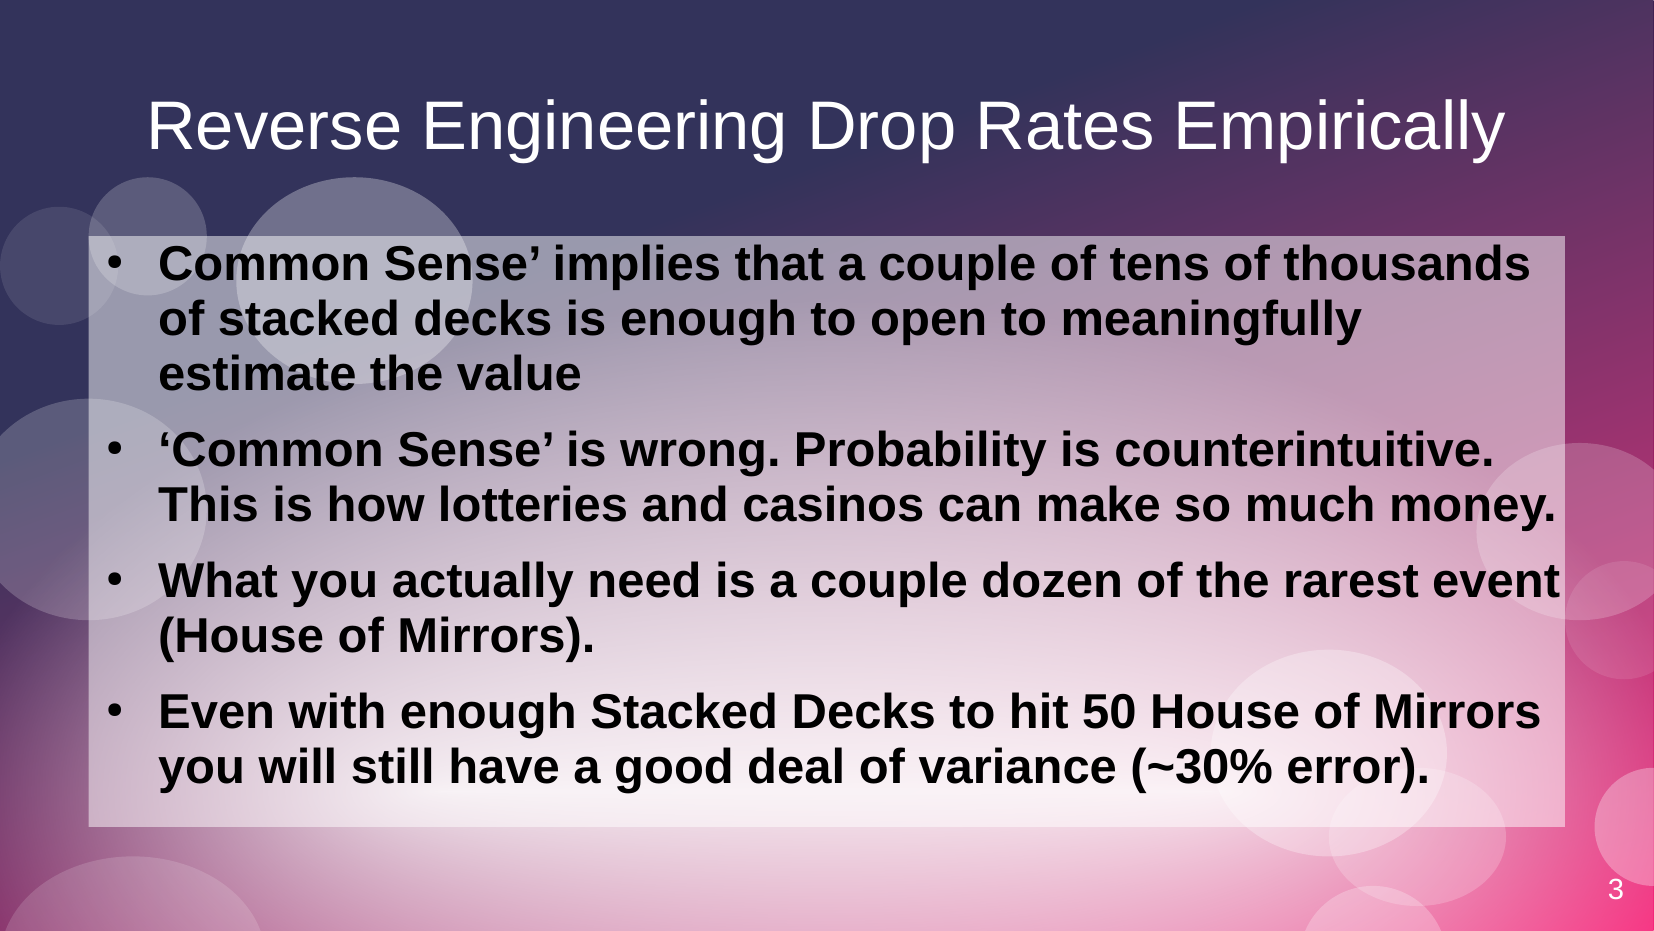

# Reverse Engineering Drop Rates Empirically
Common Sense’ implies that a couple of tens of thousands of stacked decks is enough to open to meaningfully estimate the value
‘Common Sense’ is wrong. Probability is counterintuitive. This is how lotteries and casinos can make so much money.
What you actually need is a couple dozen of the rarest event (House of Mirrors).
Even with enough Stacked Decks to hit 50 House of Mirrors you will still have a good deal of variance (~30% error).